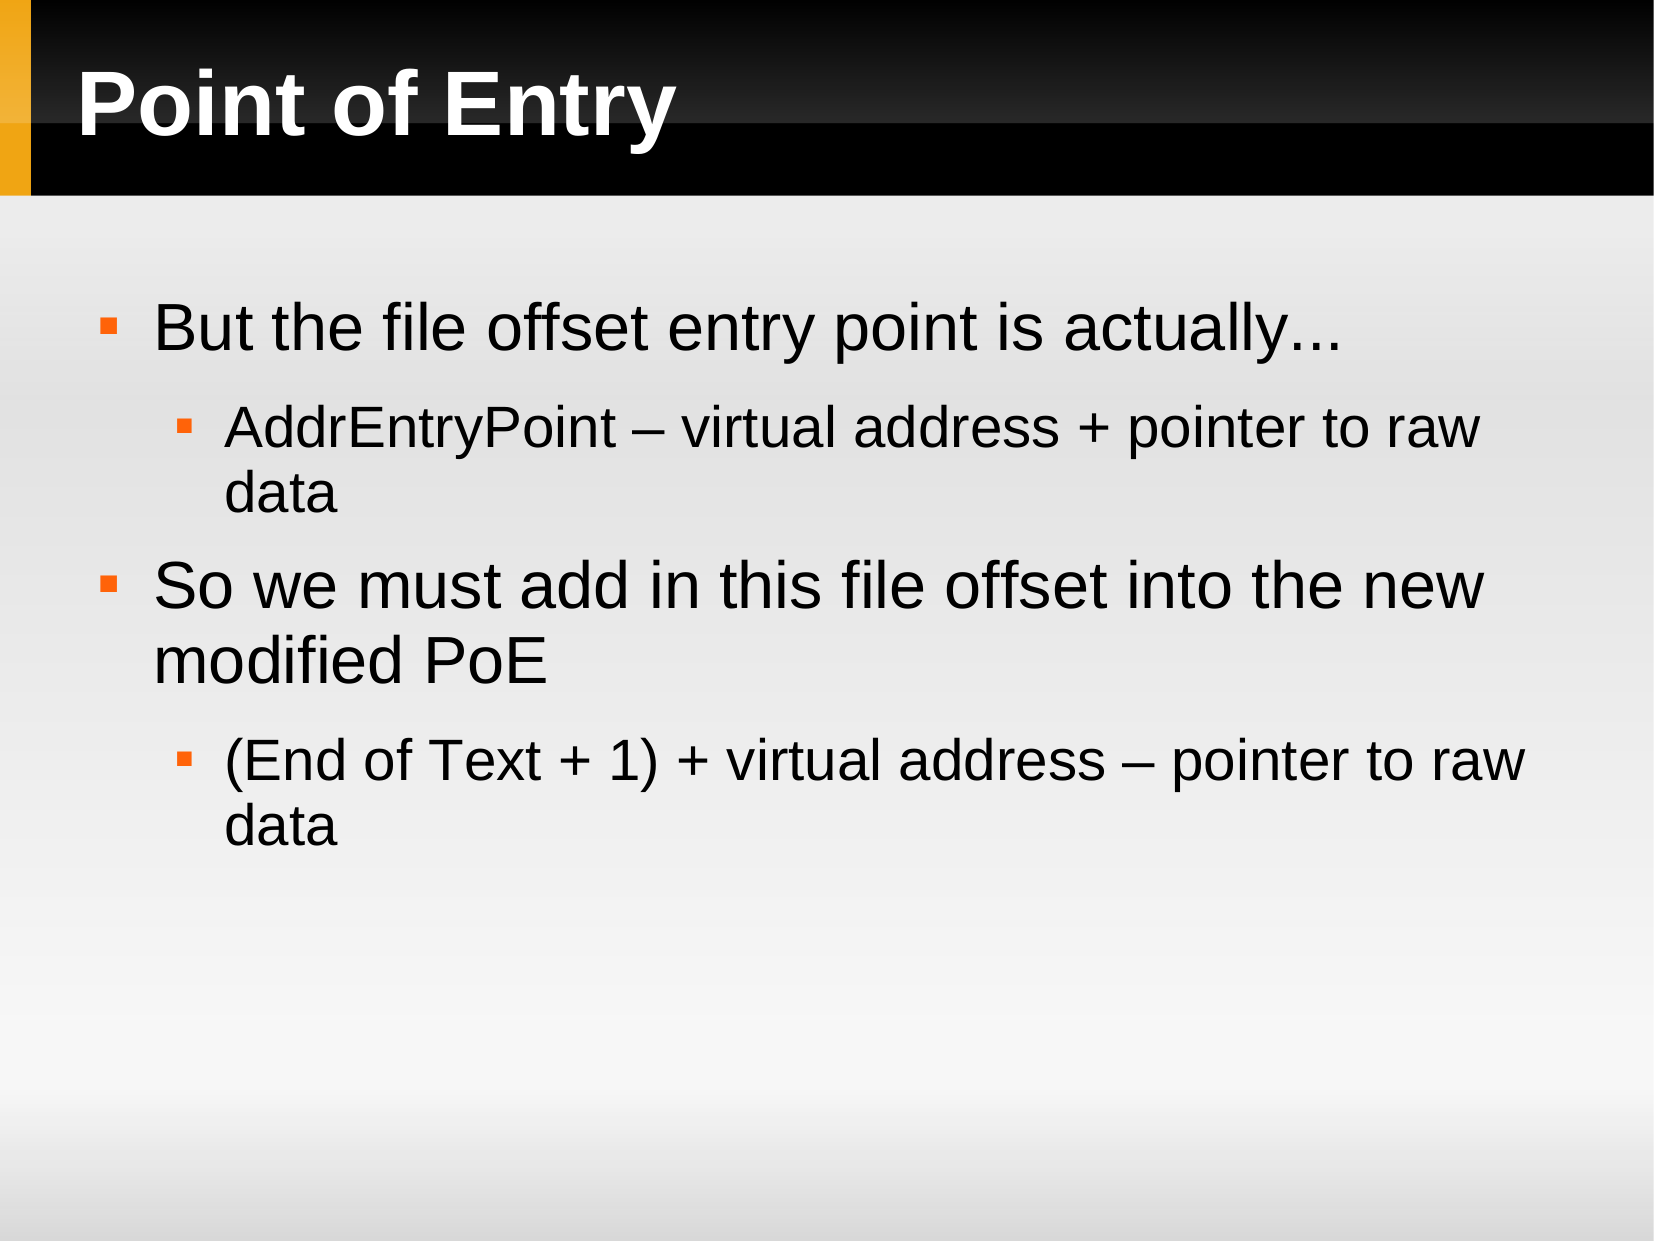

# Point of Entry
But the file offset entry point is actually...
AddrEntryPoint – virtual address + pointer to raw data
So we must add in this file offset into the new modified PoE
(End of Text + 1) + virtual address – pointer to raw data